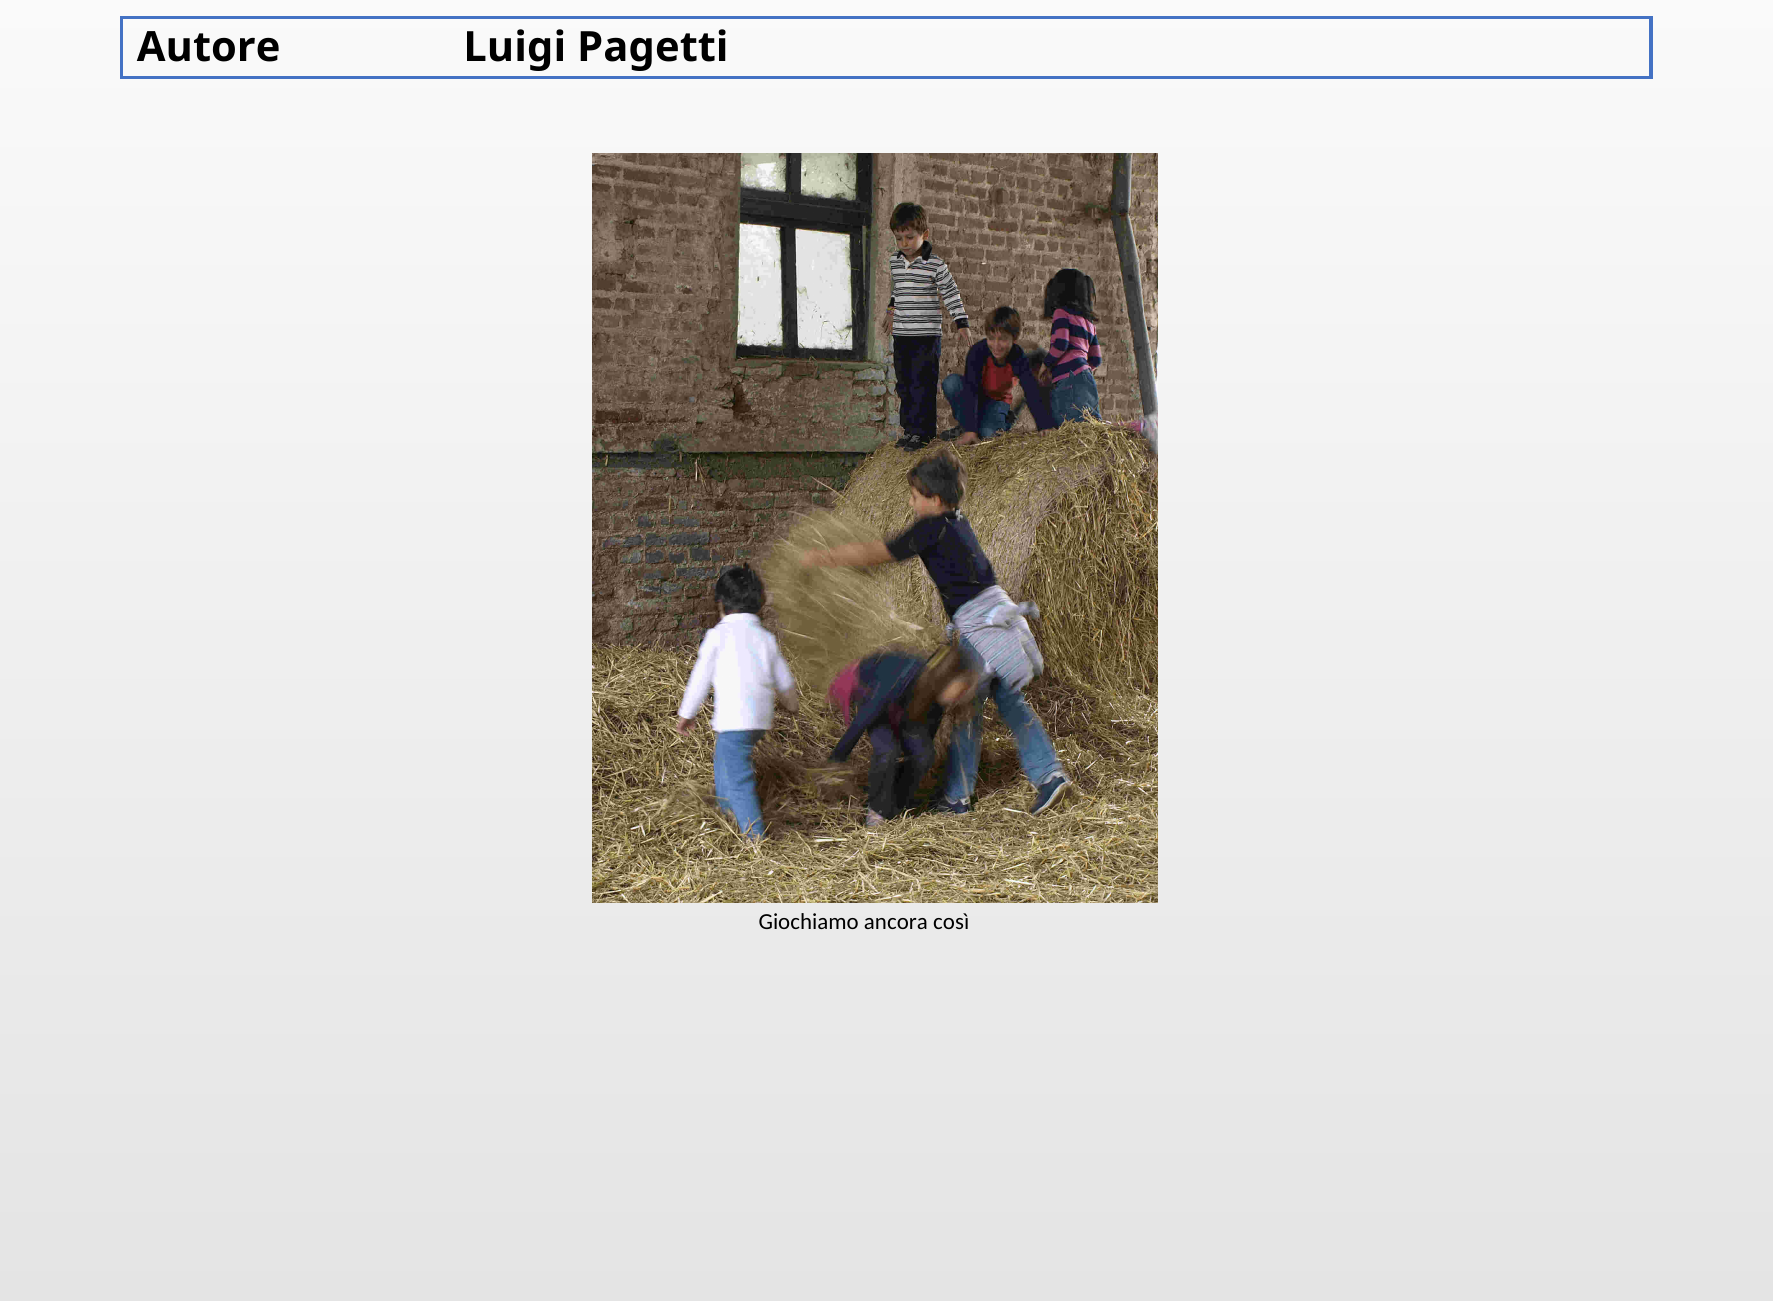

# Autore Luigi Pagetti
Giochiamo ancora così